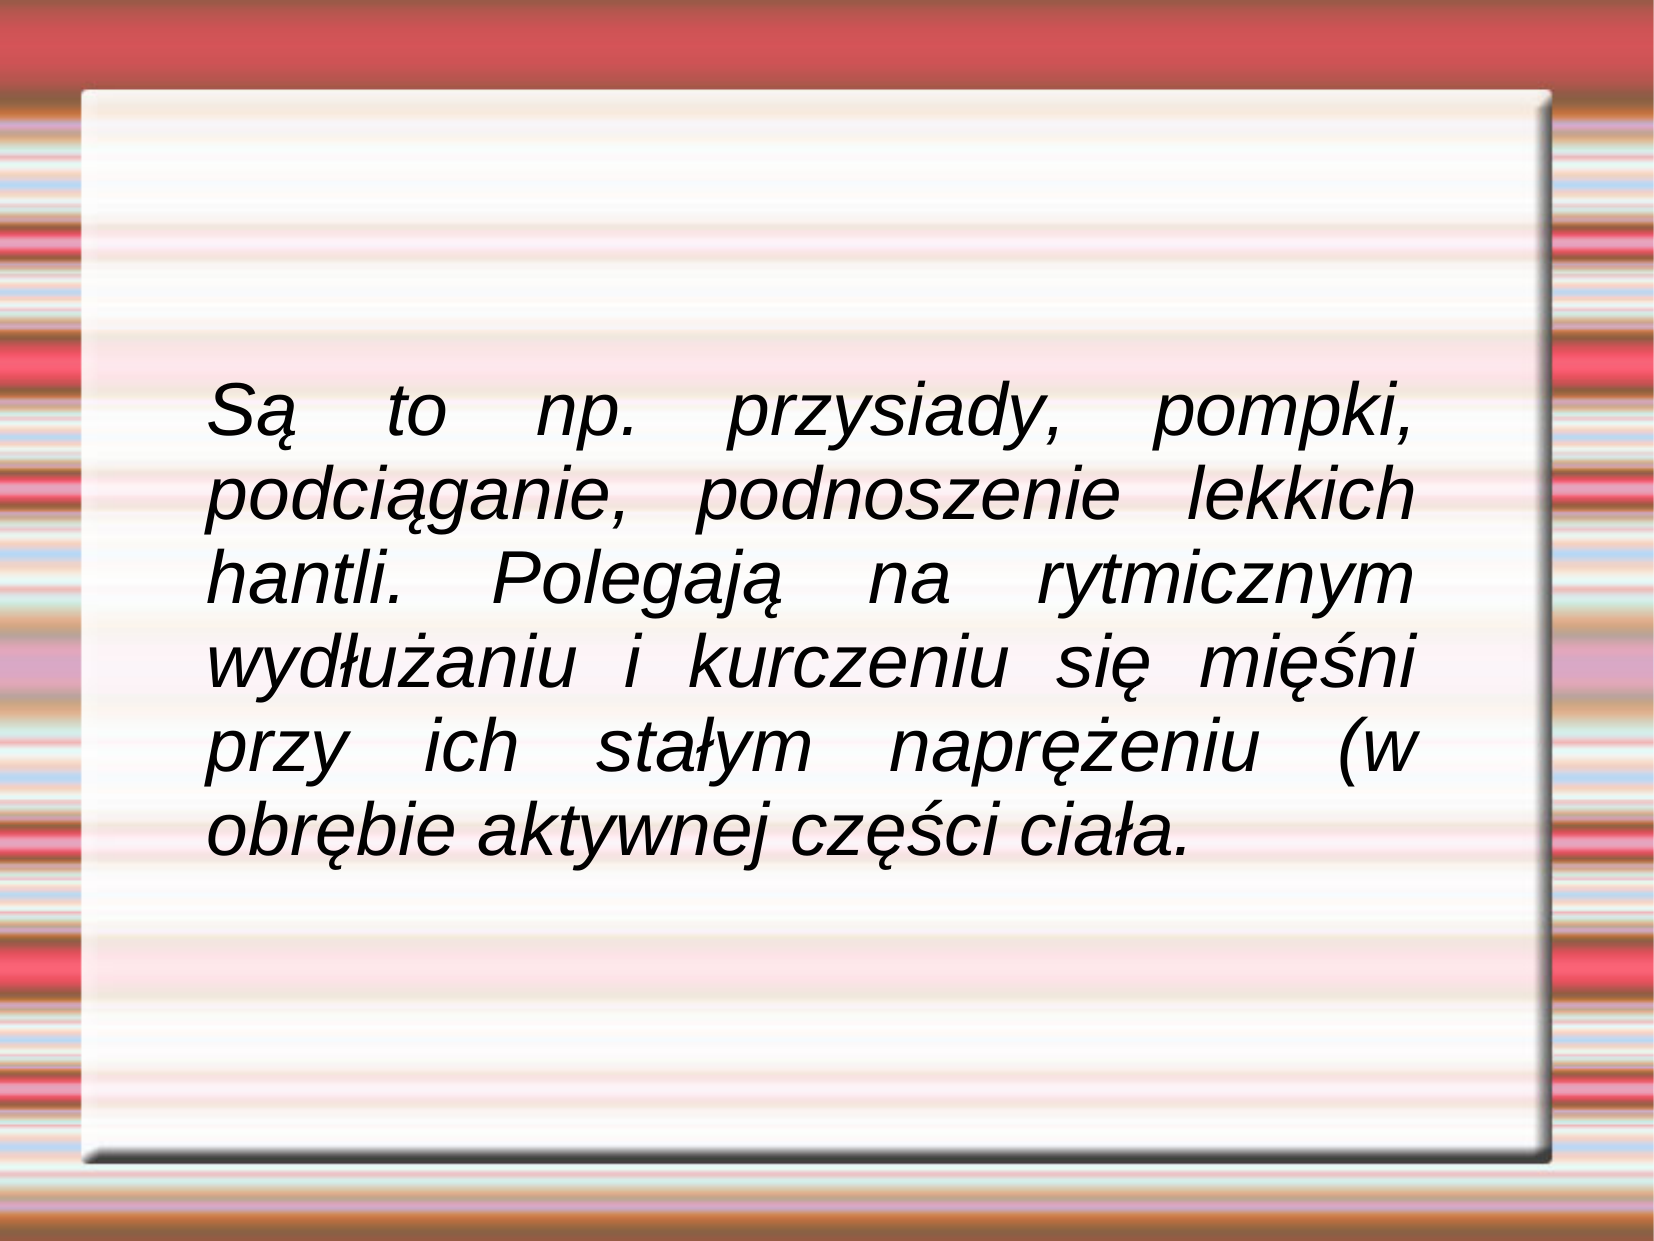

# Są to np. przysiady, pompki, podciąganie, podnoszenie lekkich hantli. Polegają na rytmicznym wydłużaniu i kurczeniu się mięśni przy ich stałym naprężeniu (w obrębie aktywnej części ciała.